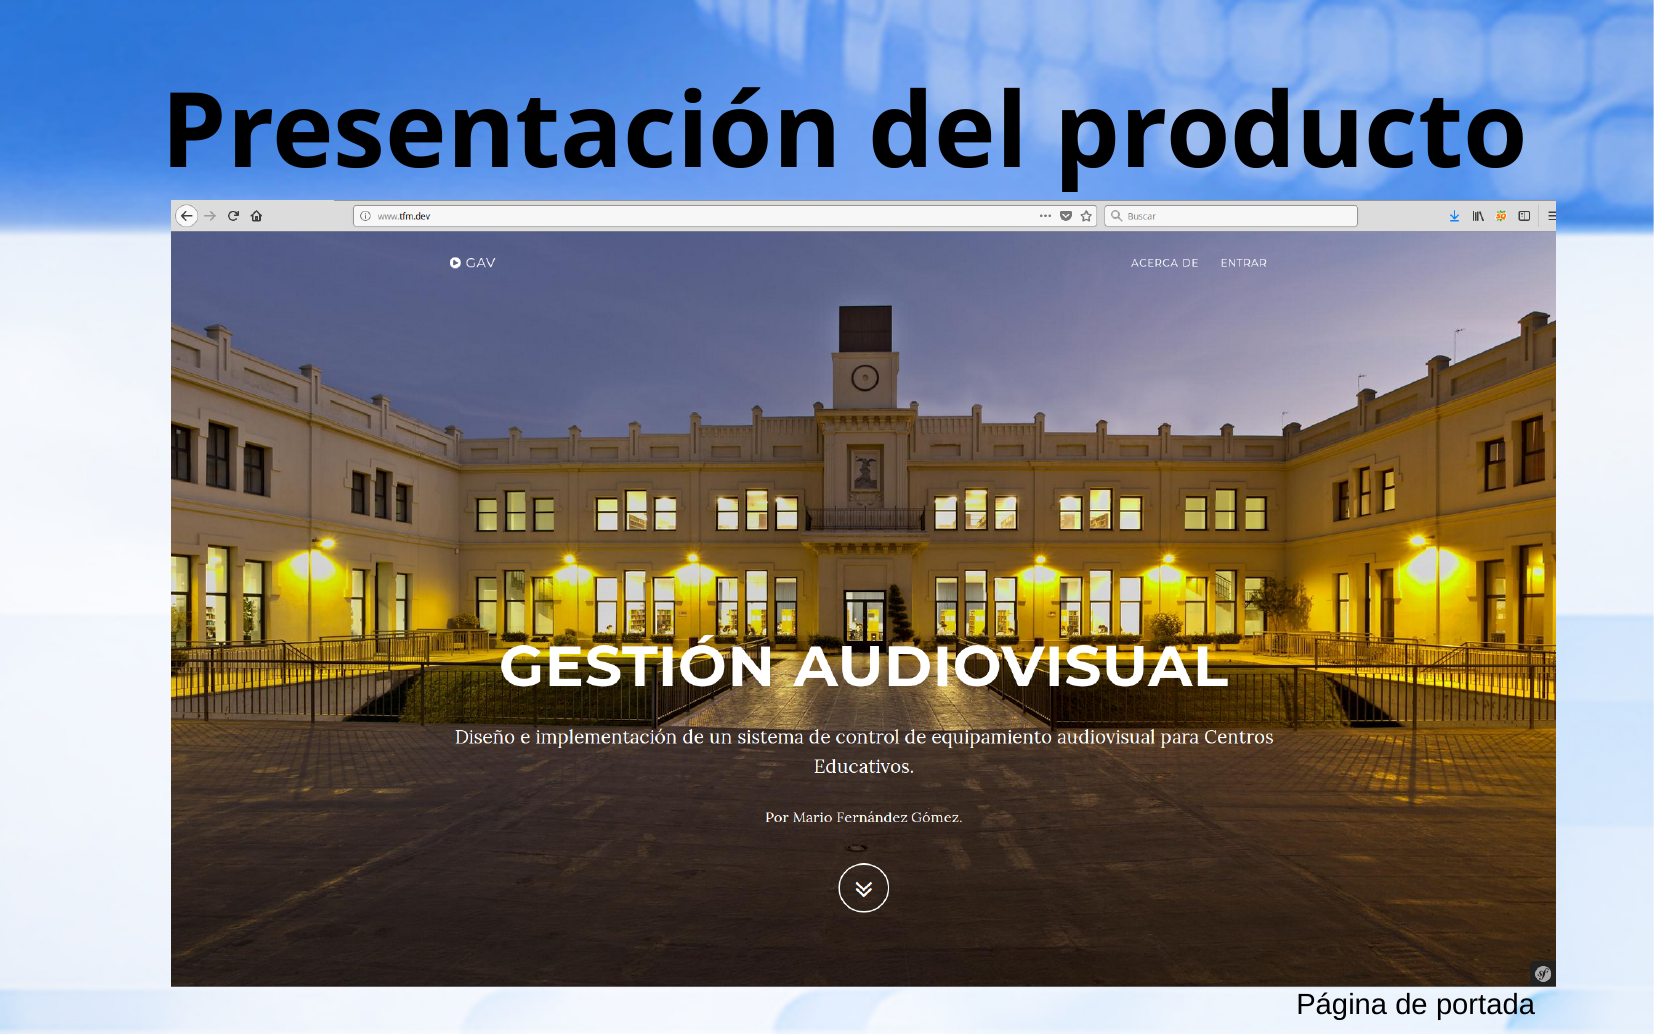

# Presentación del producto
Página de portada